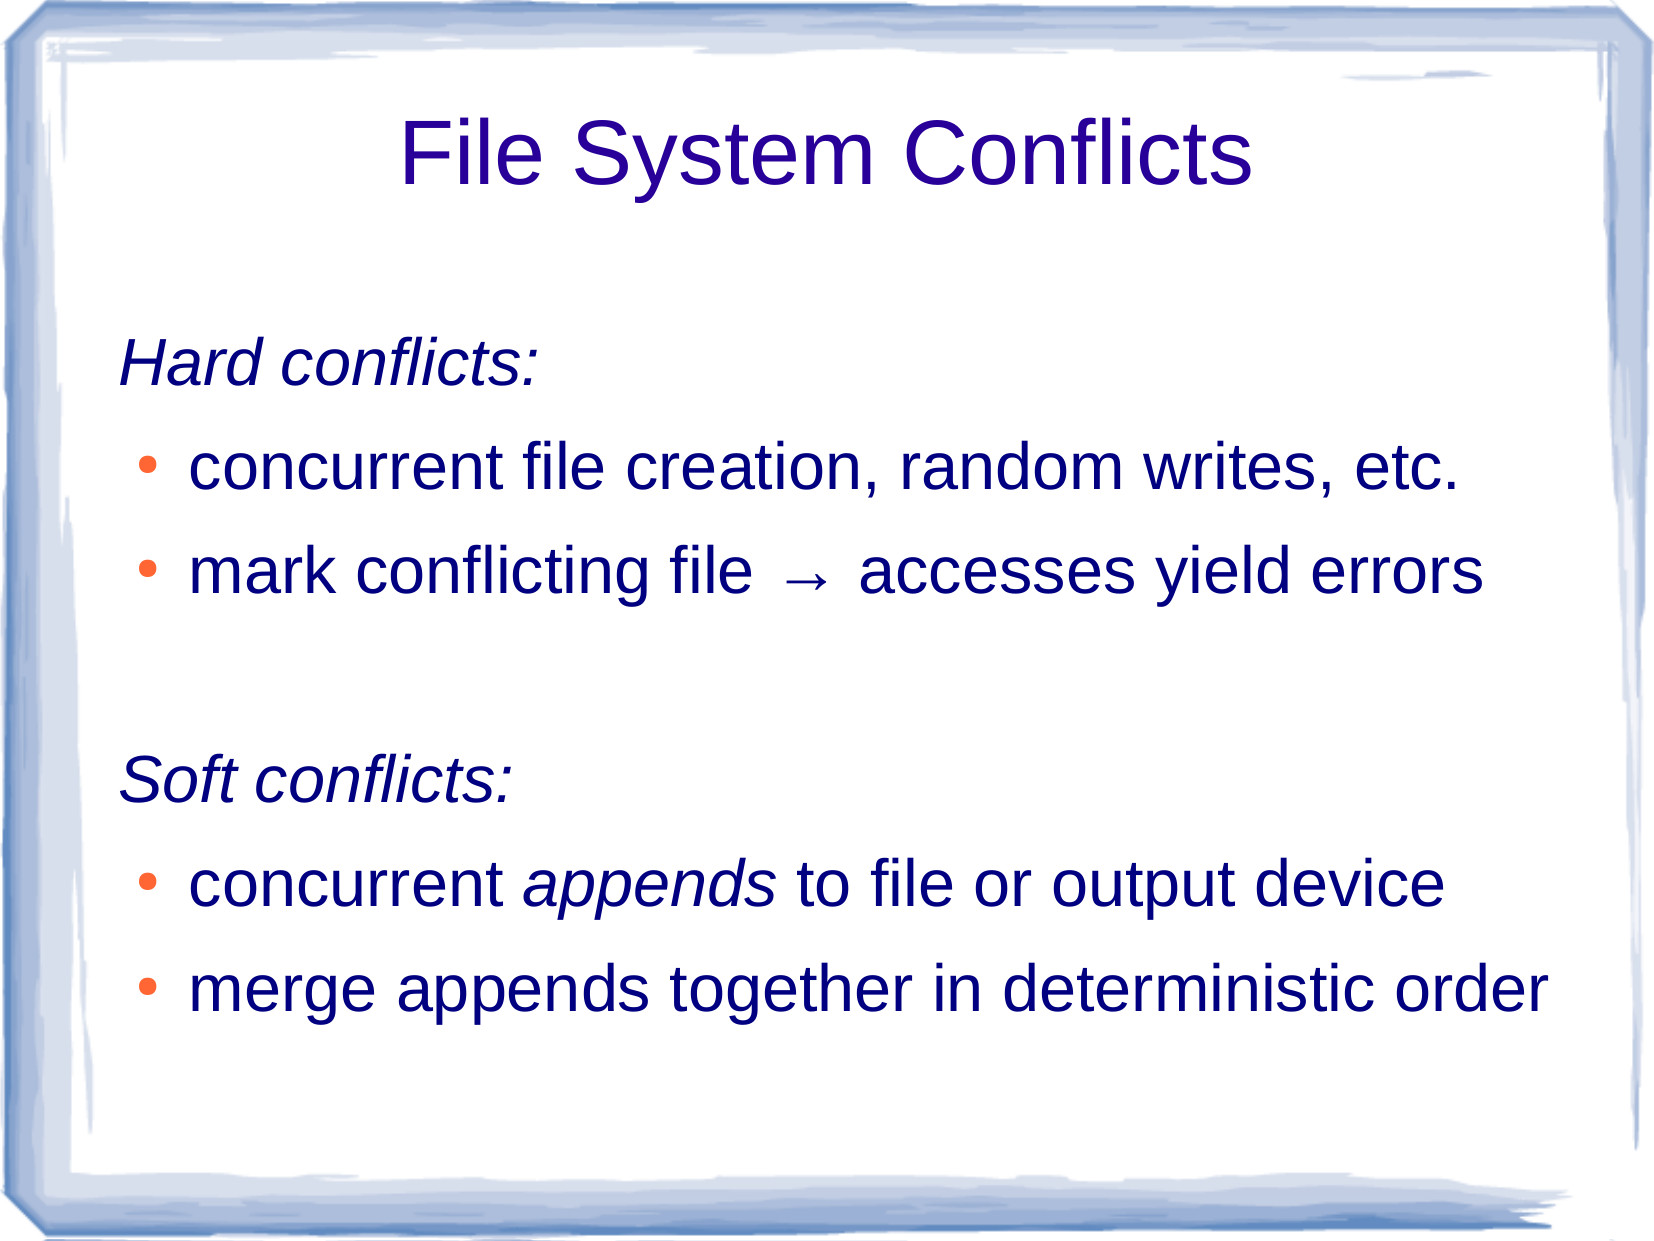

# File System Conflicts
Hard conflicts:
concurrent file creation, random writes, etc.
mark conflicting file → accesses yield errors
Soft conflicts:
concurrent appends to file or output device
merge appends together in deterministic order